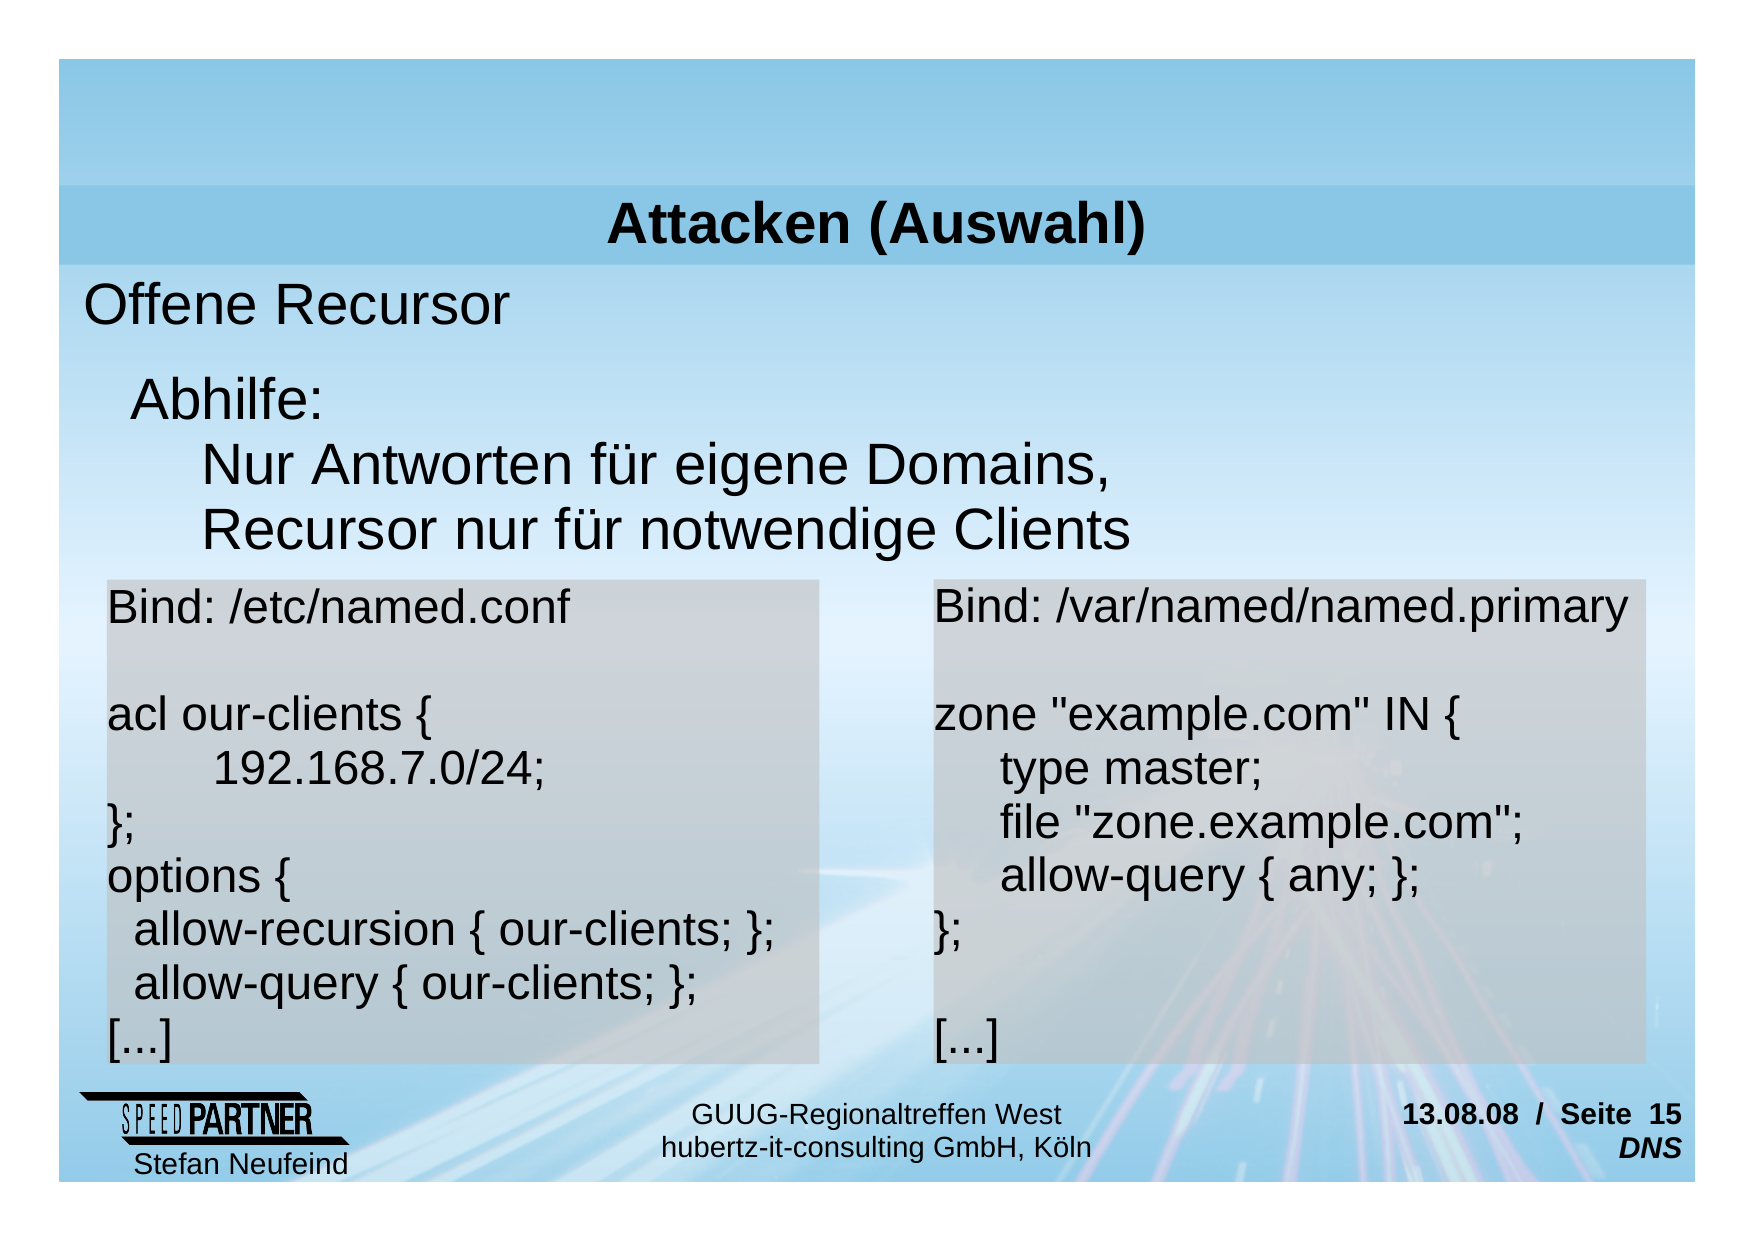

# Attacken (Auswahl)
Offene Recursor
Abhilfe:
Nur Antworten für eigene Domains,
Recursor nur für notwendige Clients
Bind: /var/named/named.primary
zone "example.com" IN {
 type master;
 file "zone.example.com";
 allow-query { any; };
};
[...]
Bind: /etc/named.conf
acl our-clients {
 192.168.7.0/24;
};
options {
 allow-recursion { our-clients; };
 allow-query { our-clients; };
[...]